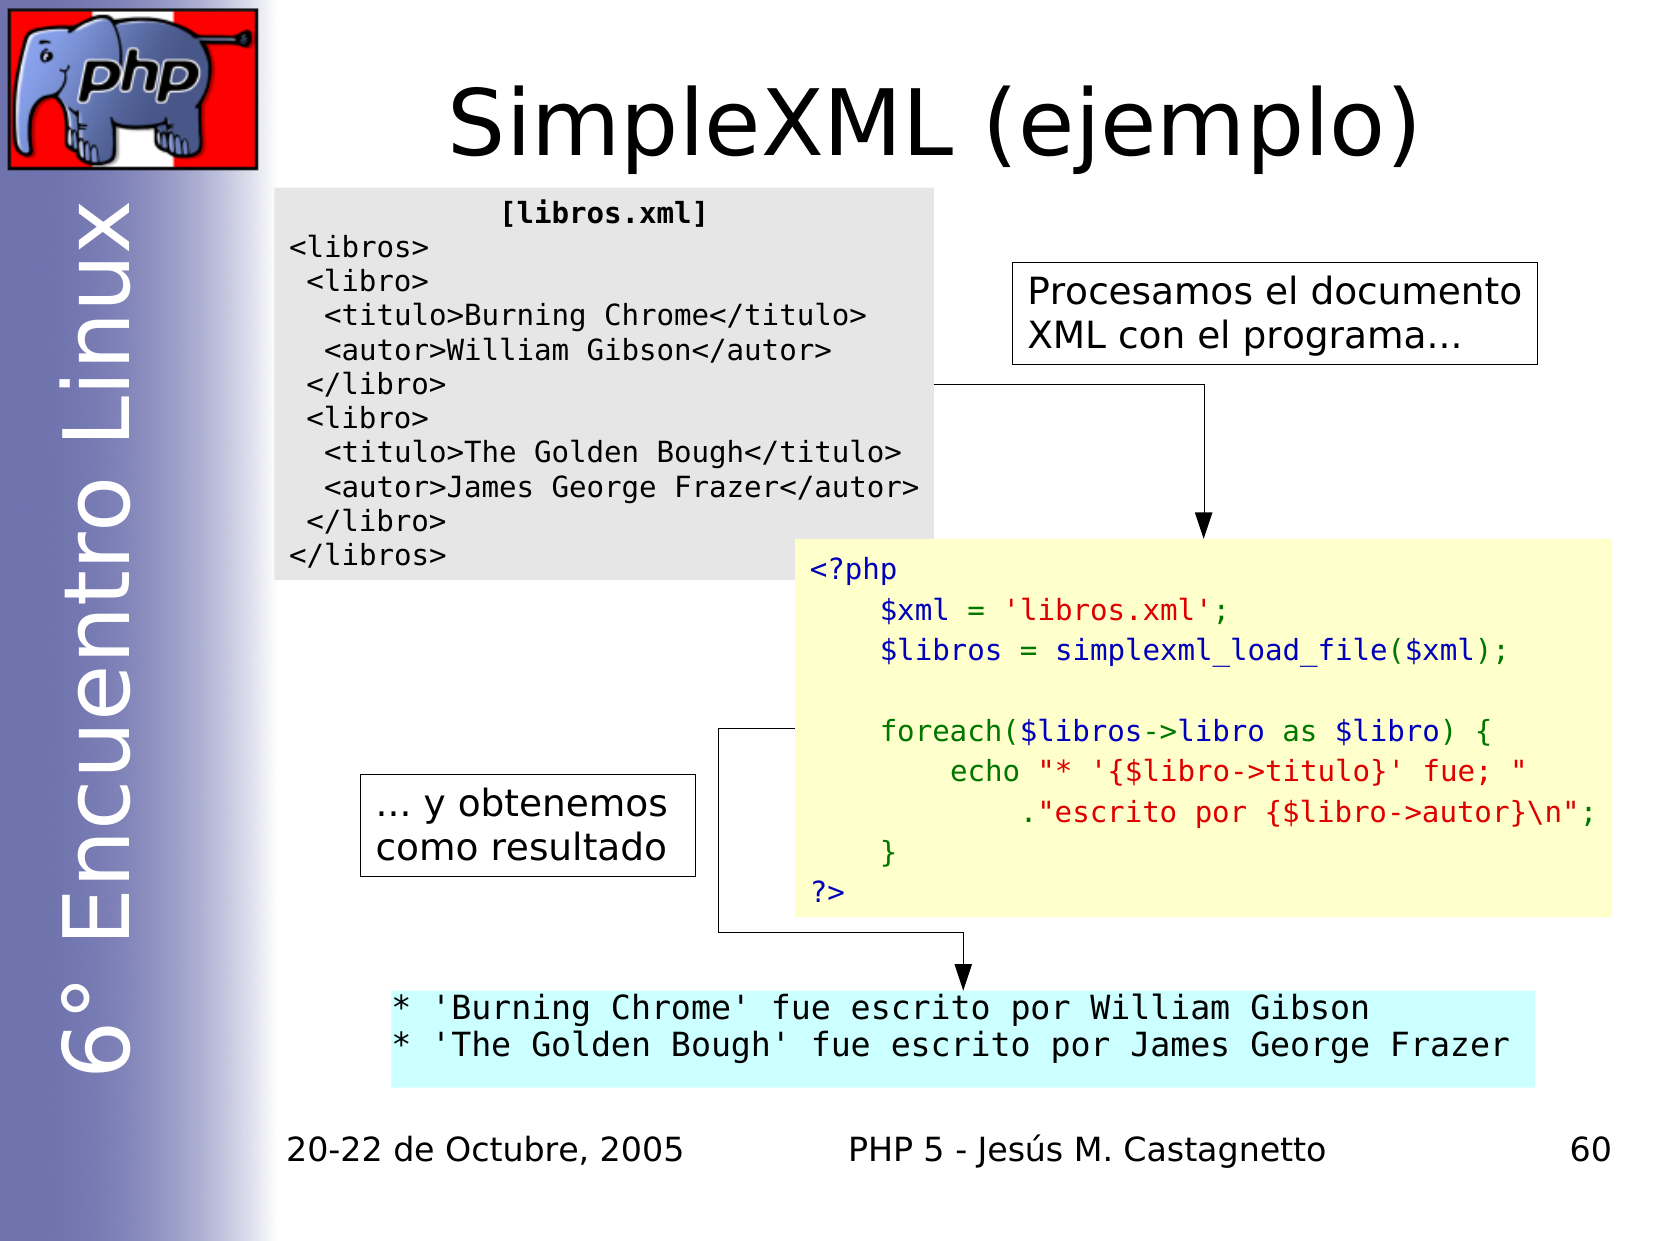

# SimpleXML (ejemplo)
[libros.xml]
<libros>
 <libro>
 <titulo>Burning Chrome</titulo>
 <autor>William Gibson</autor>
 </libro>
 <libro>
 <titulo>The Golden Bough</titulo>
 <autor>James George Frazer</autor>
 </libro>
</libros>
Procesamos el documento
XML con el programa...
<?php
    $xml = 'libros.xml';
    $libros = simplexml_load_file($xml);
    foreach($libros->libro as $libro) {
        echo "* '{$libro->titulo}' fue; "
            ."escrito por {$libro->autor}\n";
    }
?>
... y obtenemos
como resultado
* 'Burning Chrome' fue escrito por William Gibson
* 'The Golden Bough' fue escrito por James George Frazer
20-22 de Octubre, 2005
PHP 5 - Jesús M. Castagnetto
60